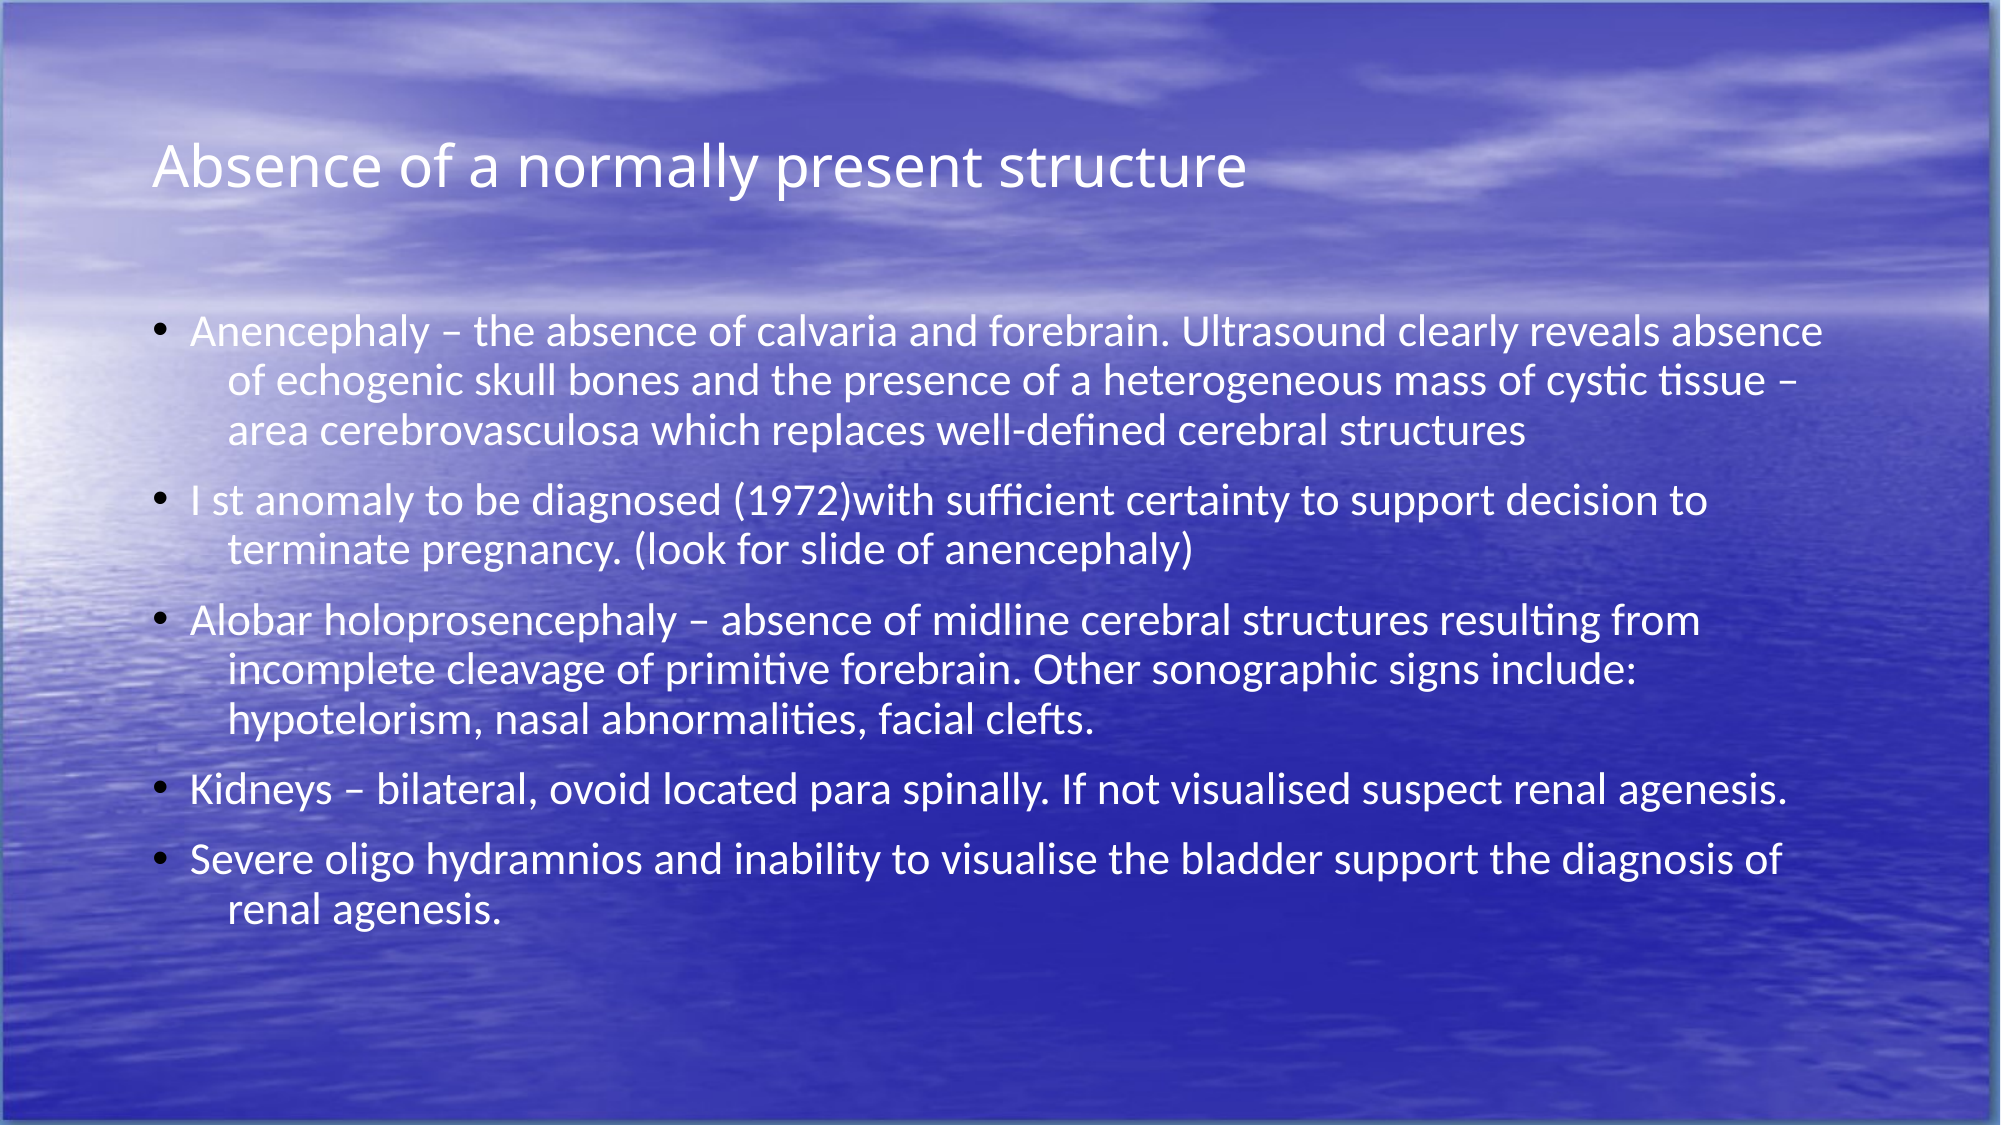

# Absence of a normally present structure
Anencephaly – the absence of calvaria and forebrain. Ultrasound clearly reveals absence of echogenic skull bones and the presence of a heterogeneous mass of cystic tissue – area cerebrovasculosa which replaces well-defined cerebral structures
I st anomaly to be diagnosed (1972)with sufficient certainty to support decision to terminate pregnancy. (look for slide of anencephaly)
Alobar holoprosencephaly – absence of midline cerebral structures resulting from incomplete cleavage of primitive forebrain. Other sonographic signs include: hypotelorism, nasal abnormalities, facial clefts.
Kidneys – bilateral, ovoid located para spinally. If not visualised suspect renal agenesis.
Severe oligo hydramnios and inability to visualise the bladder support the diagnosis of renal agenesis.